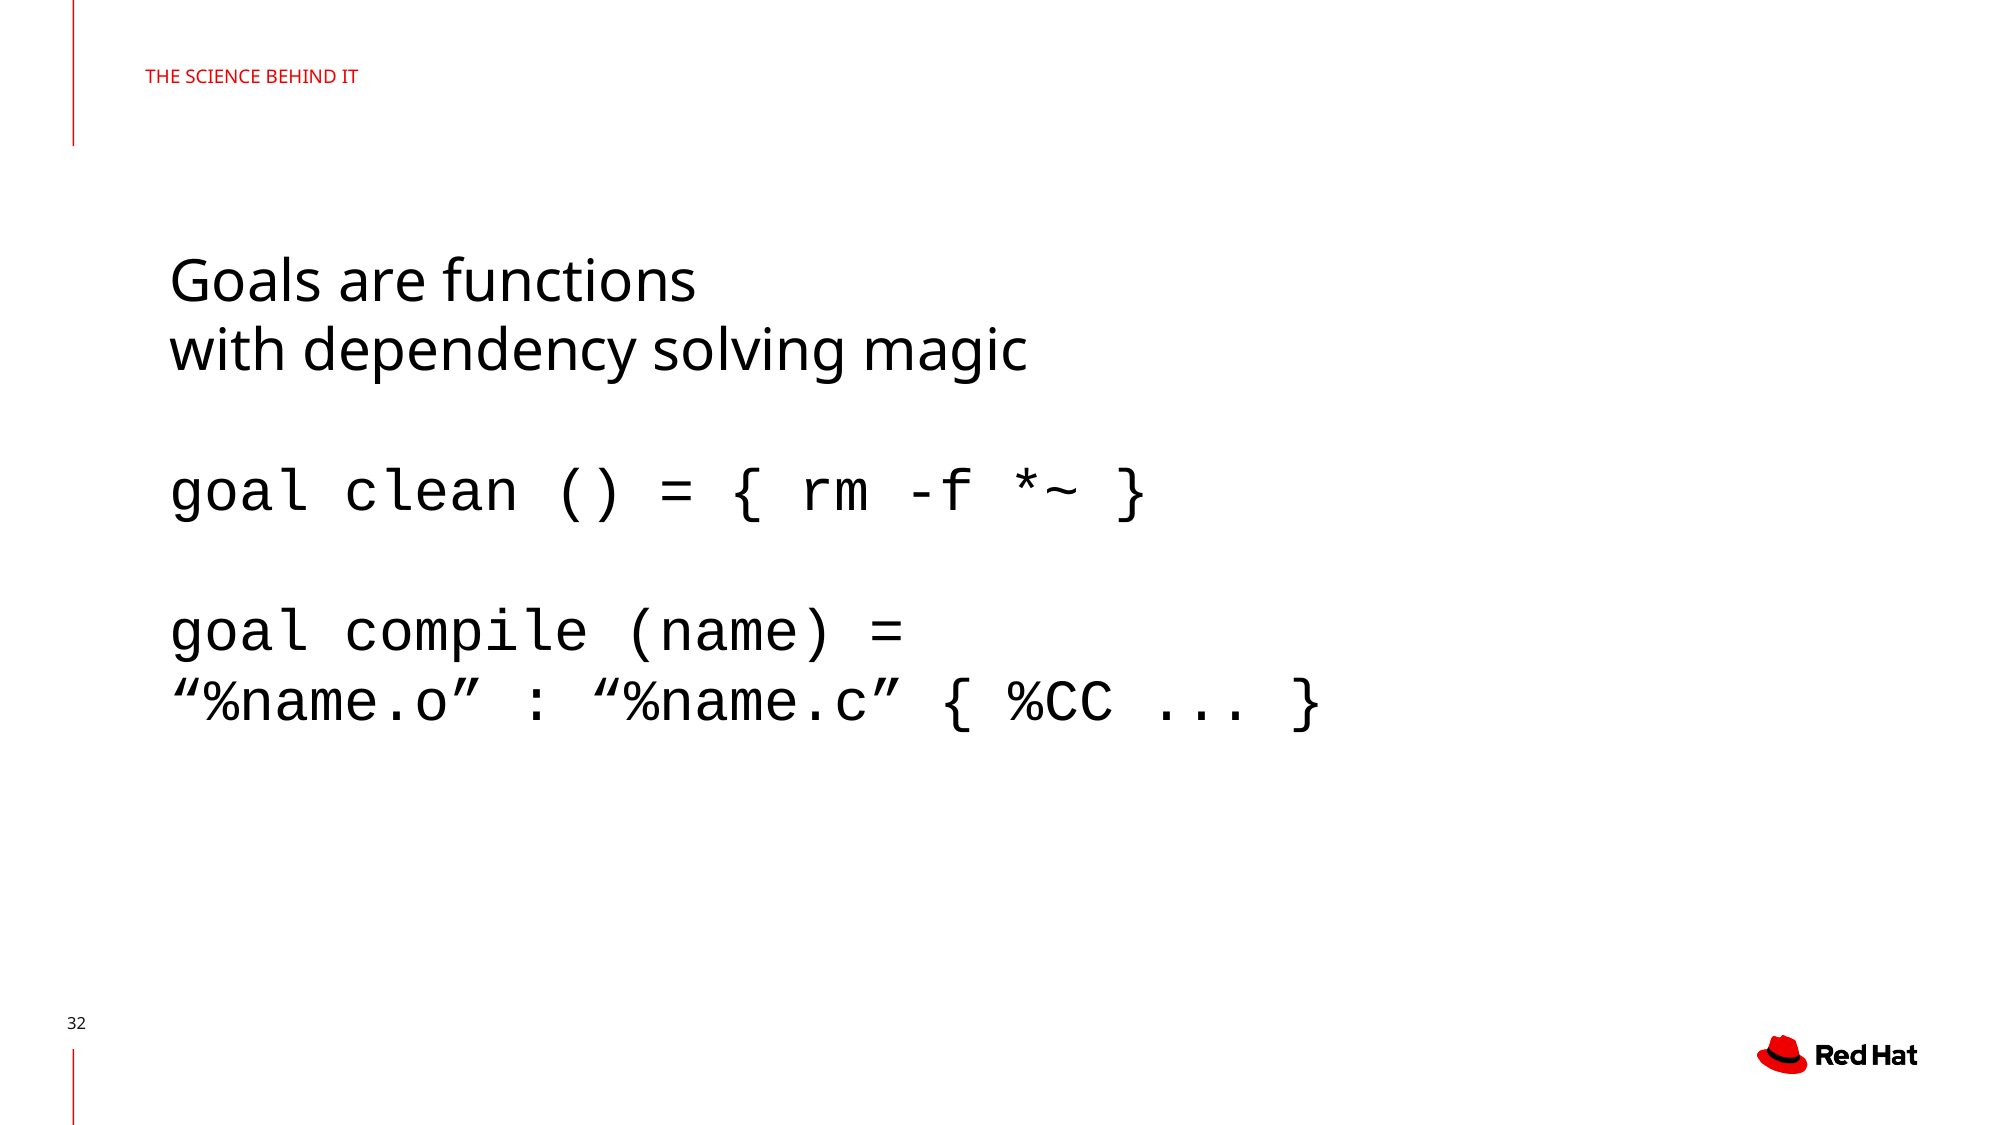

THE SCIENCE BEHIND IT
Goals are functions
with dependency solving magic
goal clean () = { rm -f *~ }
goal compile (name) =
“%name.o” : “%name.c” { %CC ... }
32